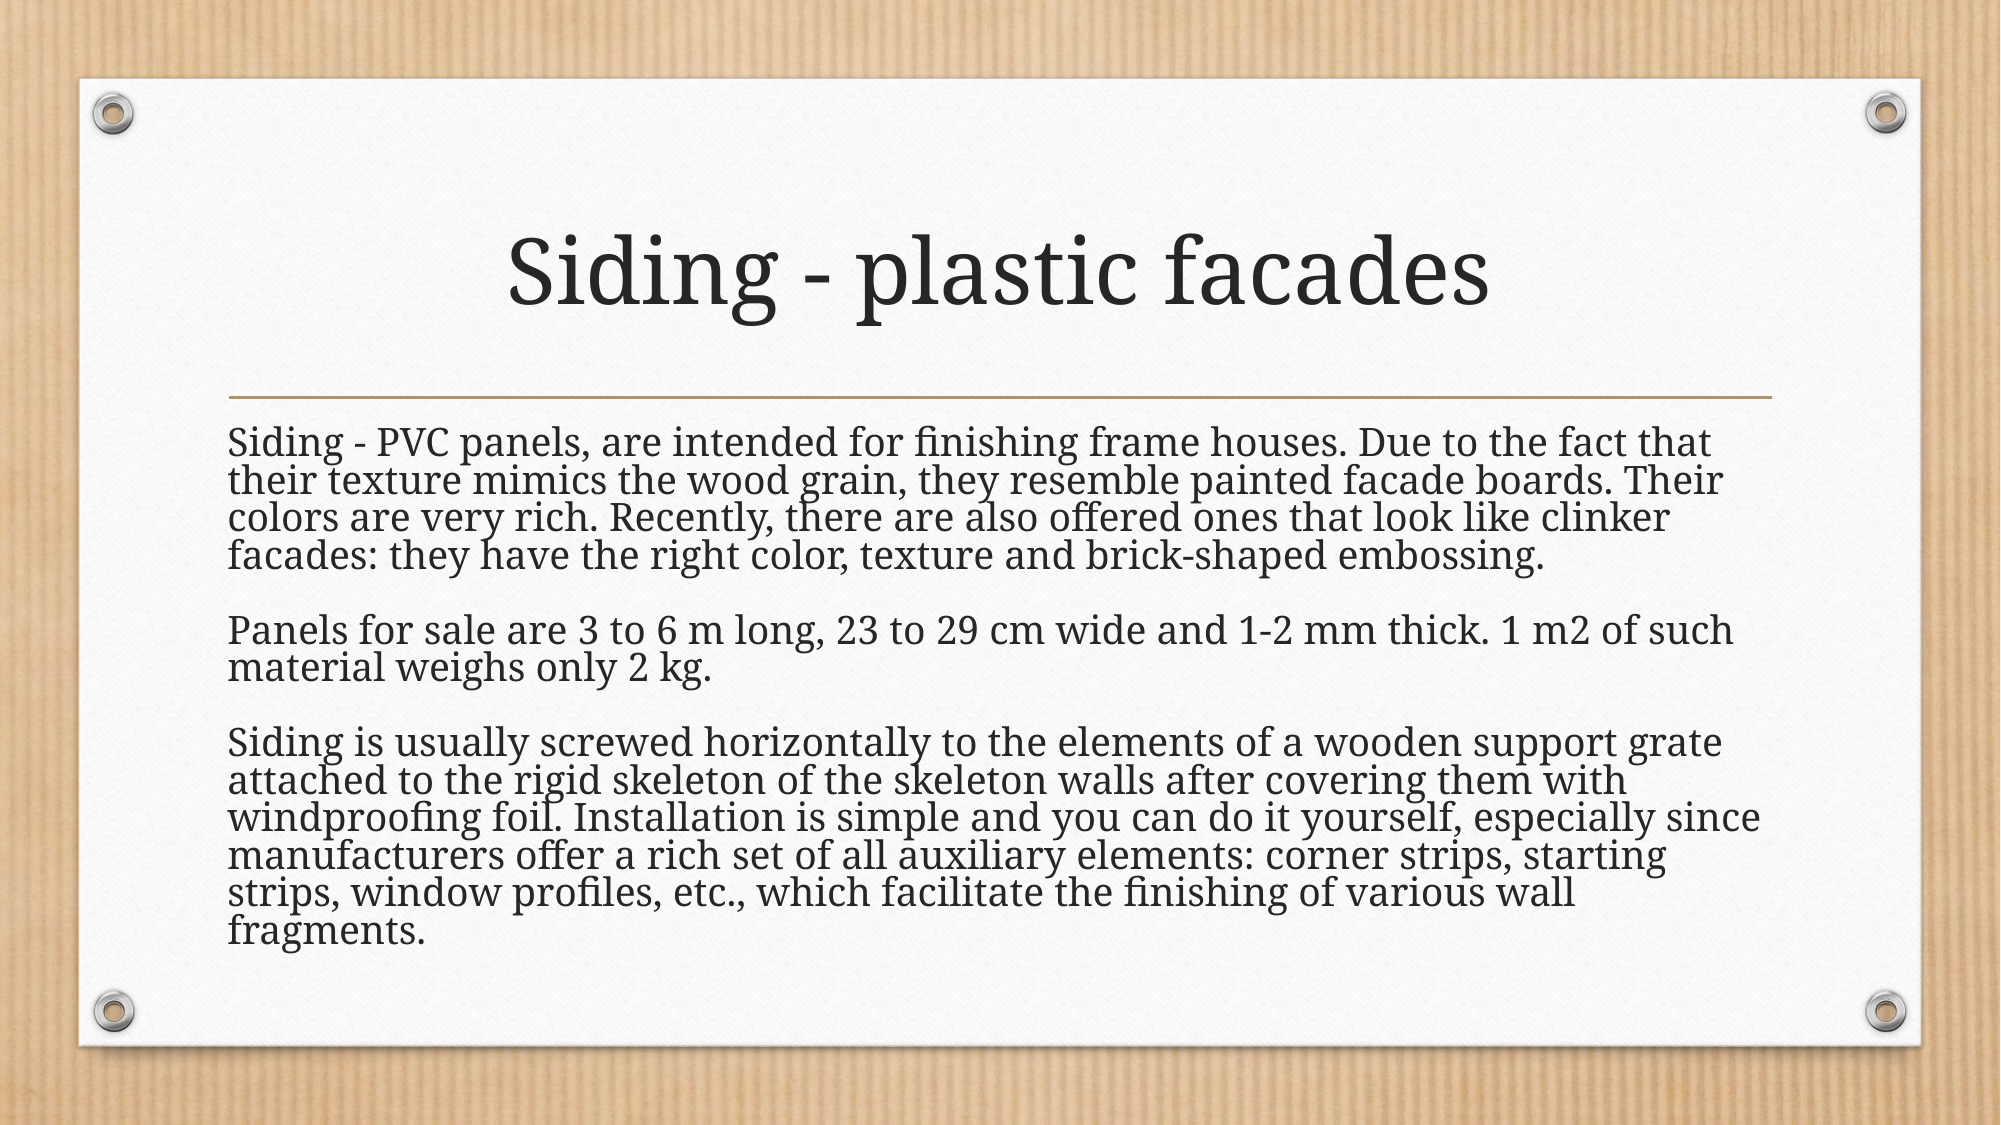

# Siding - plastic facades
Siding - PVC panels, are intended for finishing frame houses. Due to the fact that their texture mimics the wood grain, they resemble painted facade boards. Their colors are very rich. Recently, there are also offered ones that look like clinker facades: they have the right color, texture and brick-shaped embossing.
Panels for sale are 3 to 6 m long, 23 to 29 cm wide and 1-2 mm thick. 1 m2 of such material weighs only 2 kg.
Siding is usually screwed horizontally to the elements of a wooden support grate attached to the rigid skeleton of the skeleton walls after covering them with windproofing foil. Installation is simple and you can do it yourself, especially since manufacturers offer a rich set of all auxiliary elements: corner strips, starting strips, window profiles, etc., which facilitate the finishing of various wall fragments.